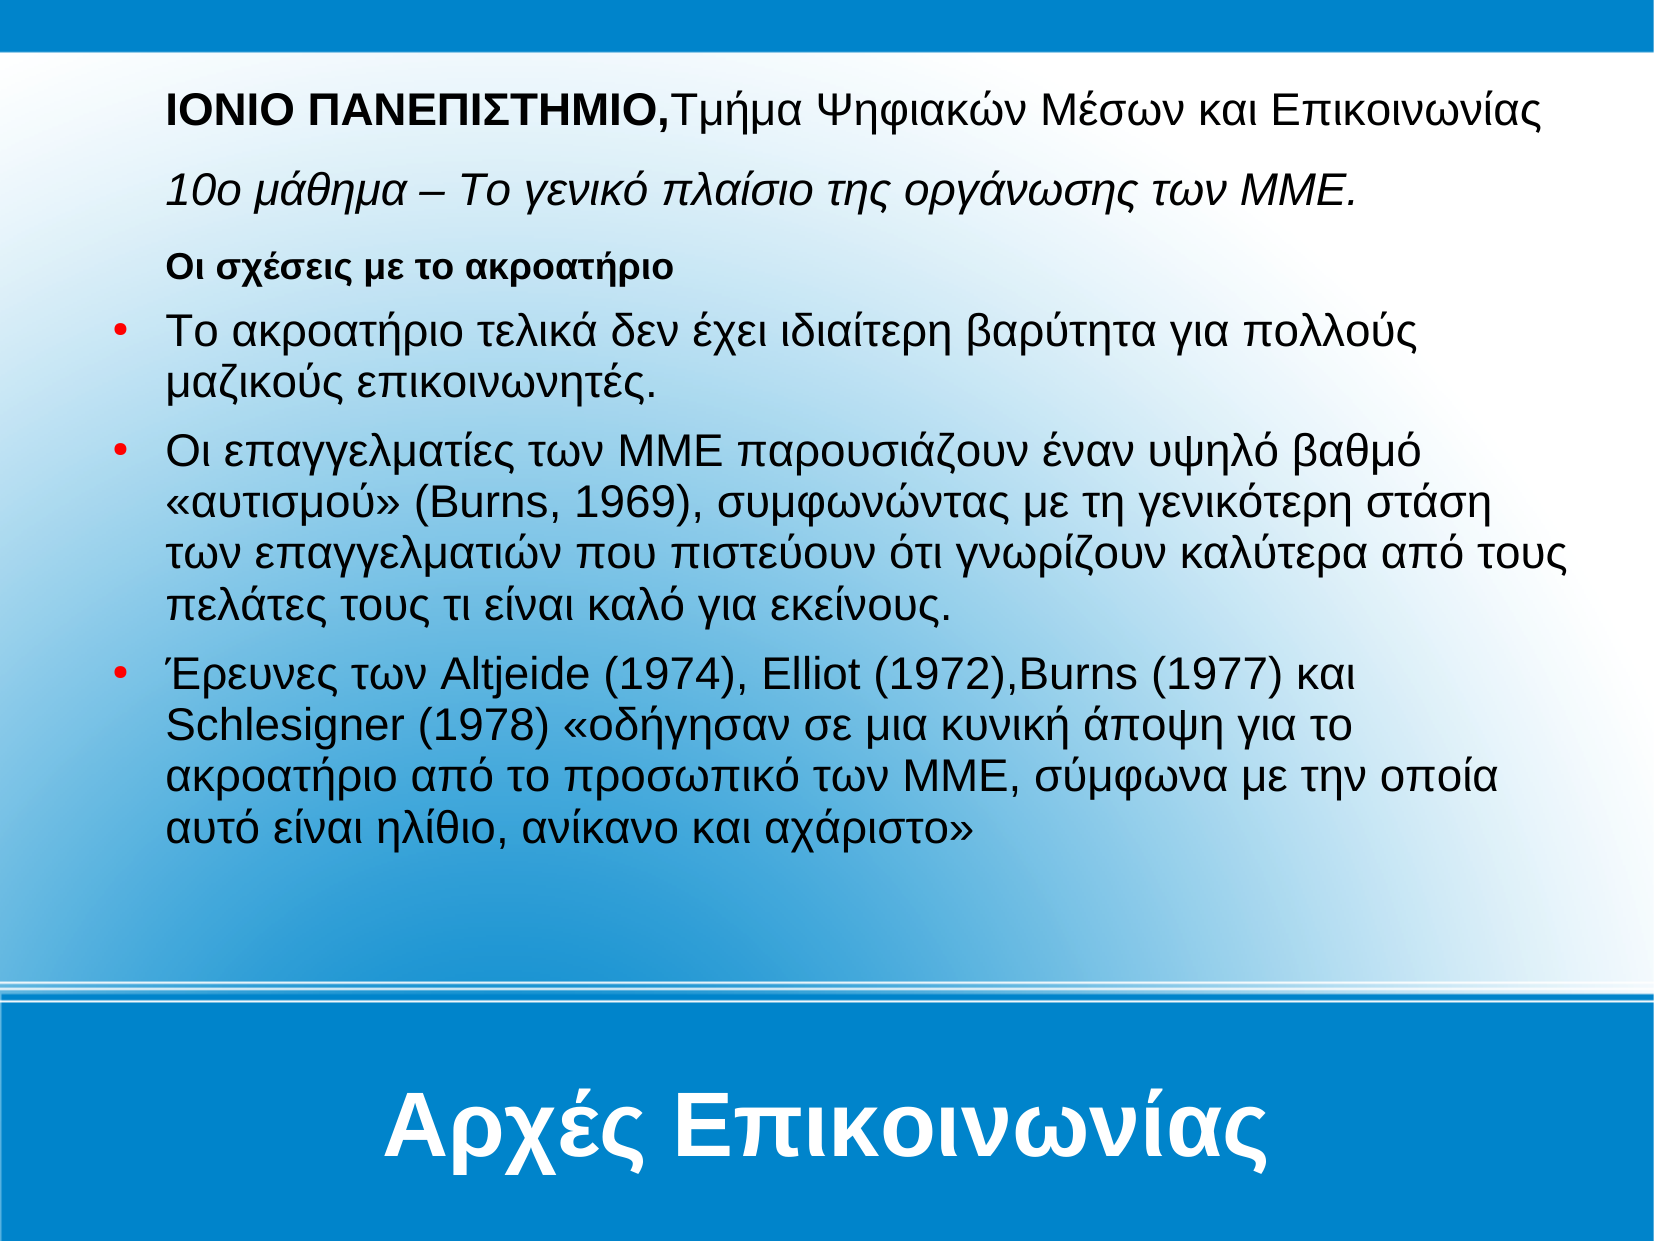

ΙΟΝΙΟ ΠΑΝΕΠΙΣΤΗΜΙΟ,Τμήμα Ψηφιακών Μέσων και Επικοινωνίας
10ο μάθημα – Το γενικό πλαίσιο της οργάνωσης των ΜΜΕ.
Οι σχέσεις με το ακροατήριο
Το ακροατήριο τελικά δεν έχει ιδιαίτερη βαρύτητα για πολλούς μαζικούς επικοινωνητές.
Οι επαγγελματίες των ΜΜΕ παρουσιάζουν έναν υψηλό βαθμό «αυτισμού» (Burns, 1969), συμφωνώντας με τη γενικότερη στάση των επαγγελματιών που πιστεύουν ότι γνωρίζουν καλύτερα από τους πελάτες τους τι είναι καλό για εκείνους.
Έρευνες των Altjeide (1974), Elliot (1972),Burns (1977) και Schlesigner (1978) «οδήγησαν σε μια κυνική άποψη για το ακροατήριο από το προσωπικό των ΜΜΕ, σύμφωνα με την οποία αυτό είναι ηλίθιο, ανίκανο και αχάριστο»
# Αρχές Επικοινωνίας